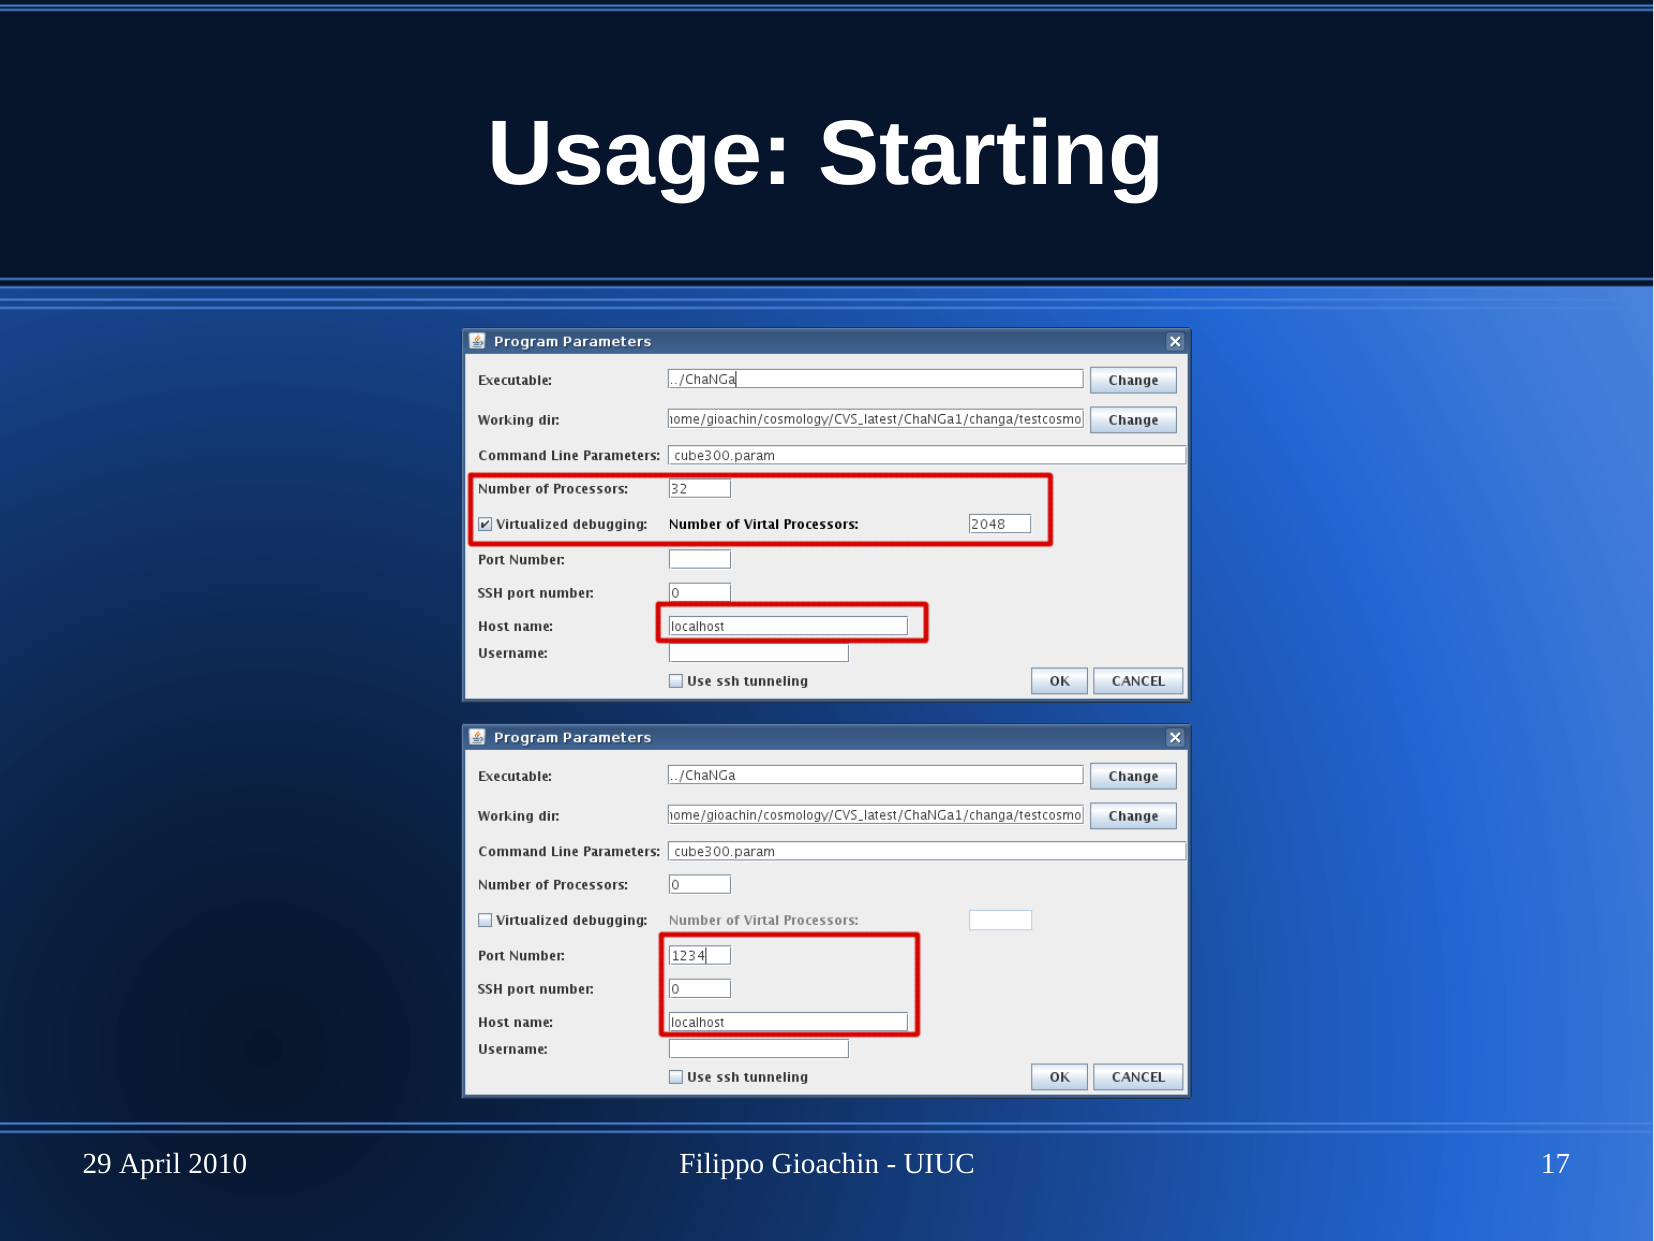

# Usage: Starting
29 April 2010
Filippo Gioachin - UIUC
17